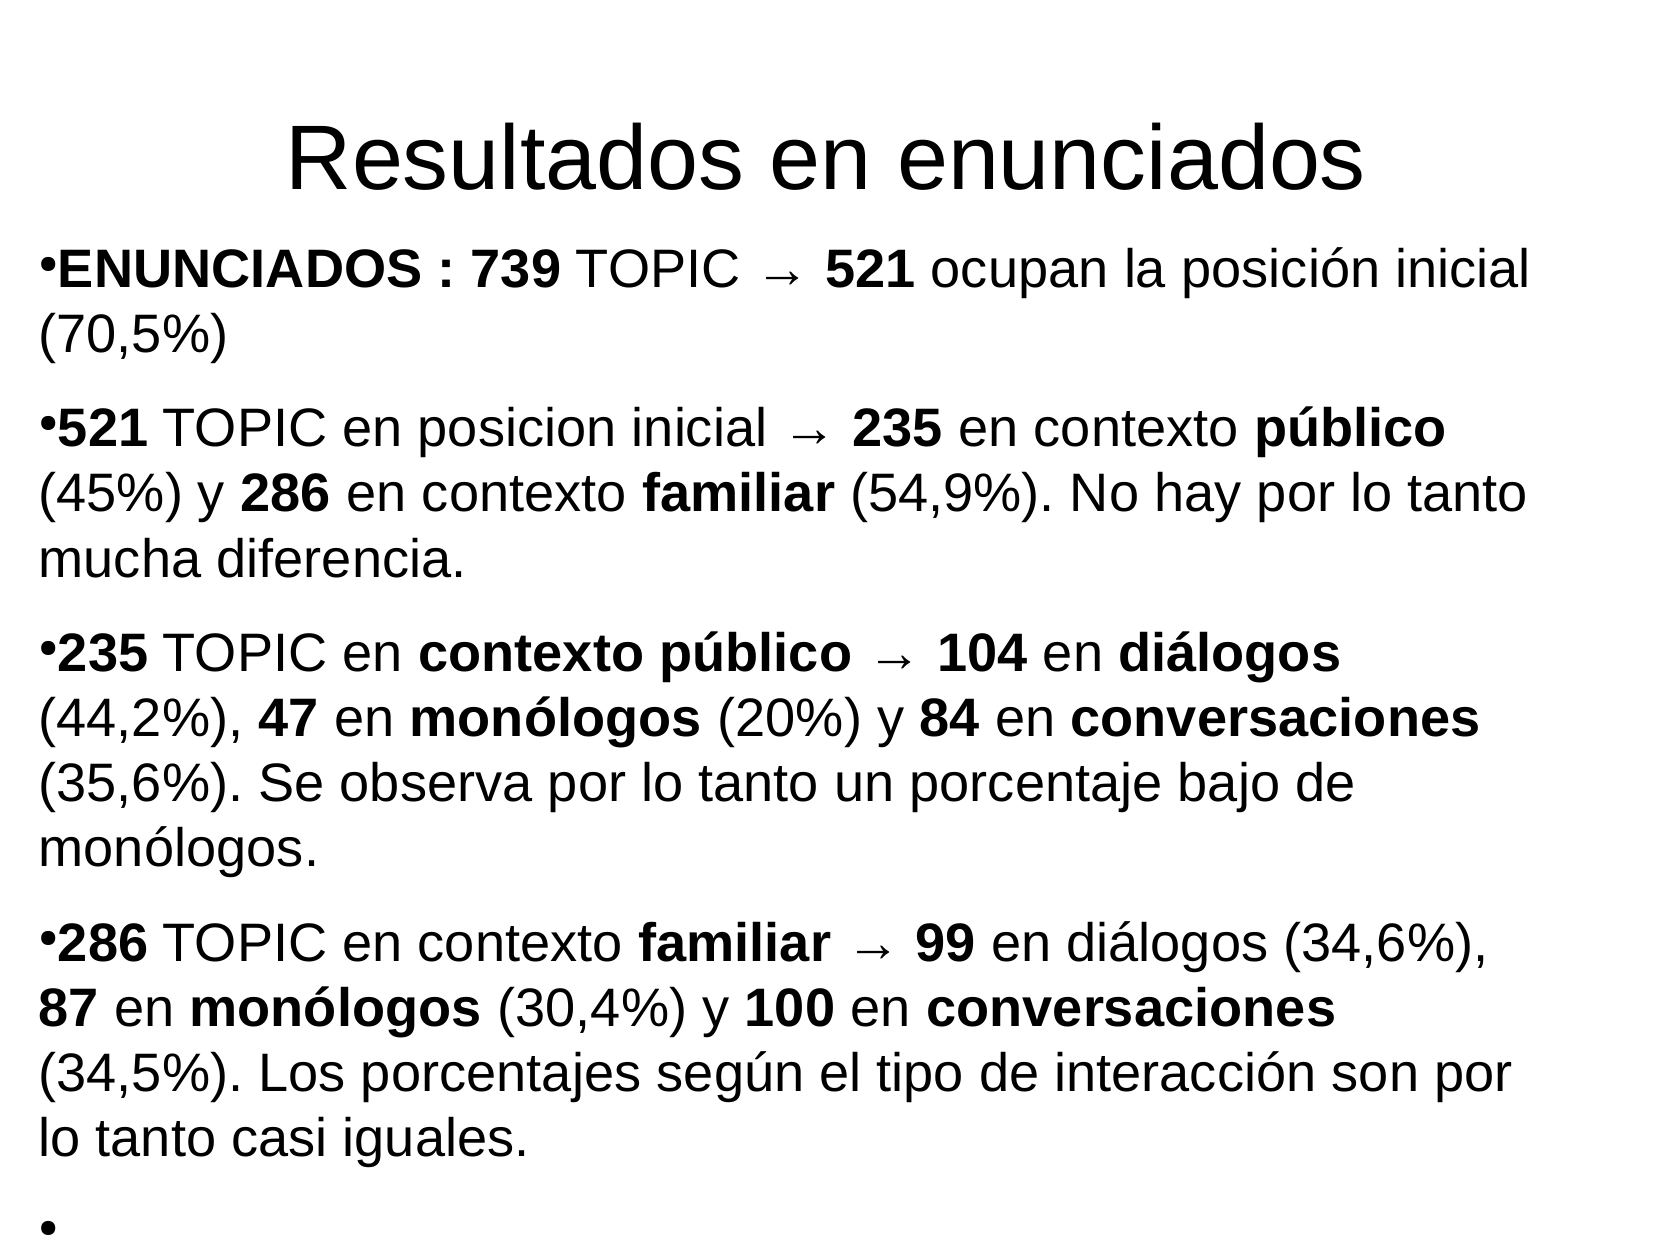

# Resultados en enunciados
ENUNCIADOS : 739 TOPIC → 521 ocupan la posición inicial (70,5%)
521 TOPIC en posicion inicial → 235 en contexto público (45%) y 286 en contexto familiar (54,9%). No hay por lo tanto mucha diferencia.
235 TOPIC en contexto público → 104 en diálogos (44,2%), 47 en monólogos (20%) y 84 en conversaciones (35,6%). Se observa por lo tanto un porcentaje bajo de monólogos.
286 TOPIC en contexto familiar → 99 en diálogos (34,6%), 87 en monólogos (30,4%) y 100 en conversaciones (34,5%). Los porcentajes según el tipo de interacción son por lo tanto casi iguales.